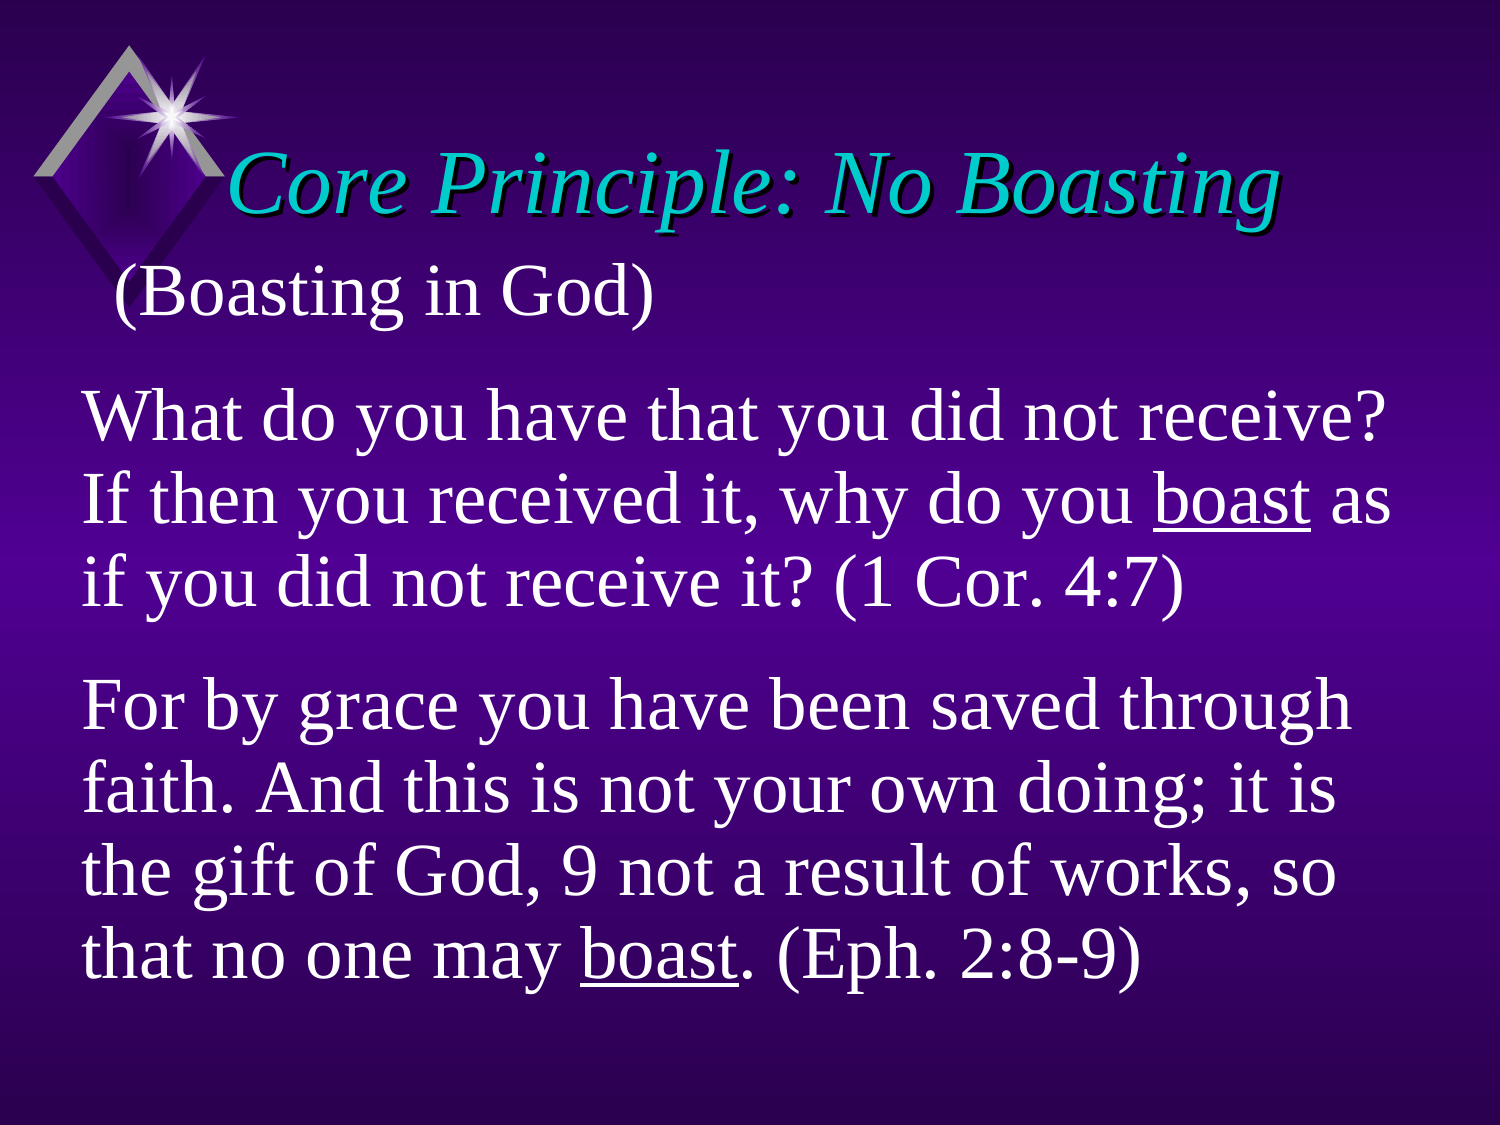

# Core Principle: No Boasting
(Boasting in God)
What do you have that you did not receive? If then you received it, why do you boast as if you did not receive it? (1 Cor. 4:7)
For by grace you have been saved through faith. And this is not your own doing; it is the gift of God, 9 not a result of works, so that no one may boast. (Eph. 2:8-9)